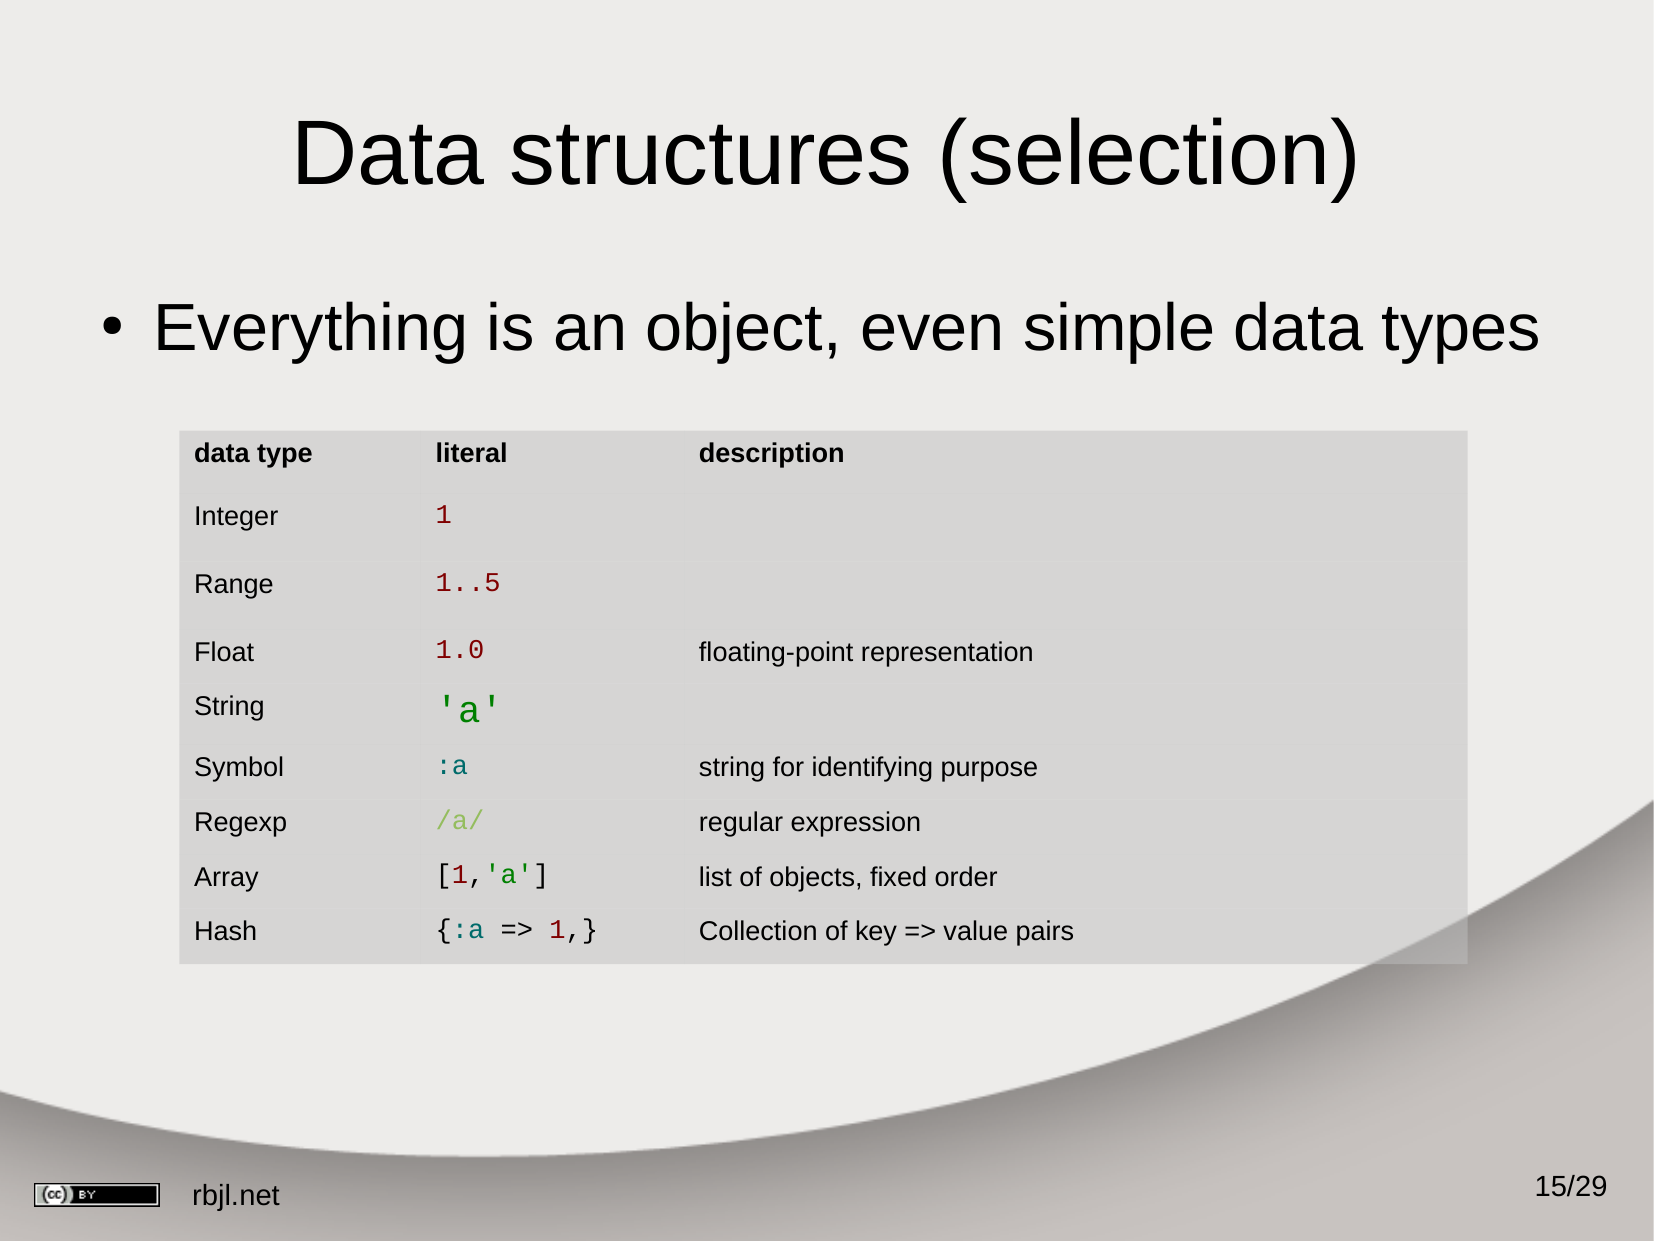

# Data structures (selection)
Everything is an object, even simple data types
| data type | literal | description |
| --- | --- | --- |
| Integer | 1 | |
| Range | 1..5 | |
| Float | 1.0 | floating-point representation |
| String | 'a' | |
| Symbol | :a | string for identifying purpose |
| Regexp | /a/ | regular expression |
| Array | [1,'a'] | list of objects, fixed order |
| Hash | {:a => 1,} | Collection of key => value pairs |
15